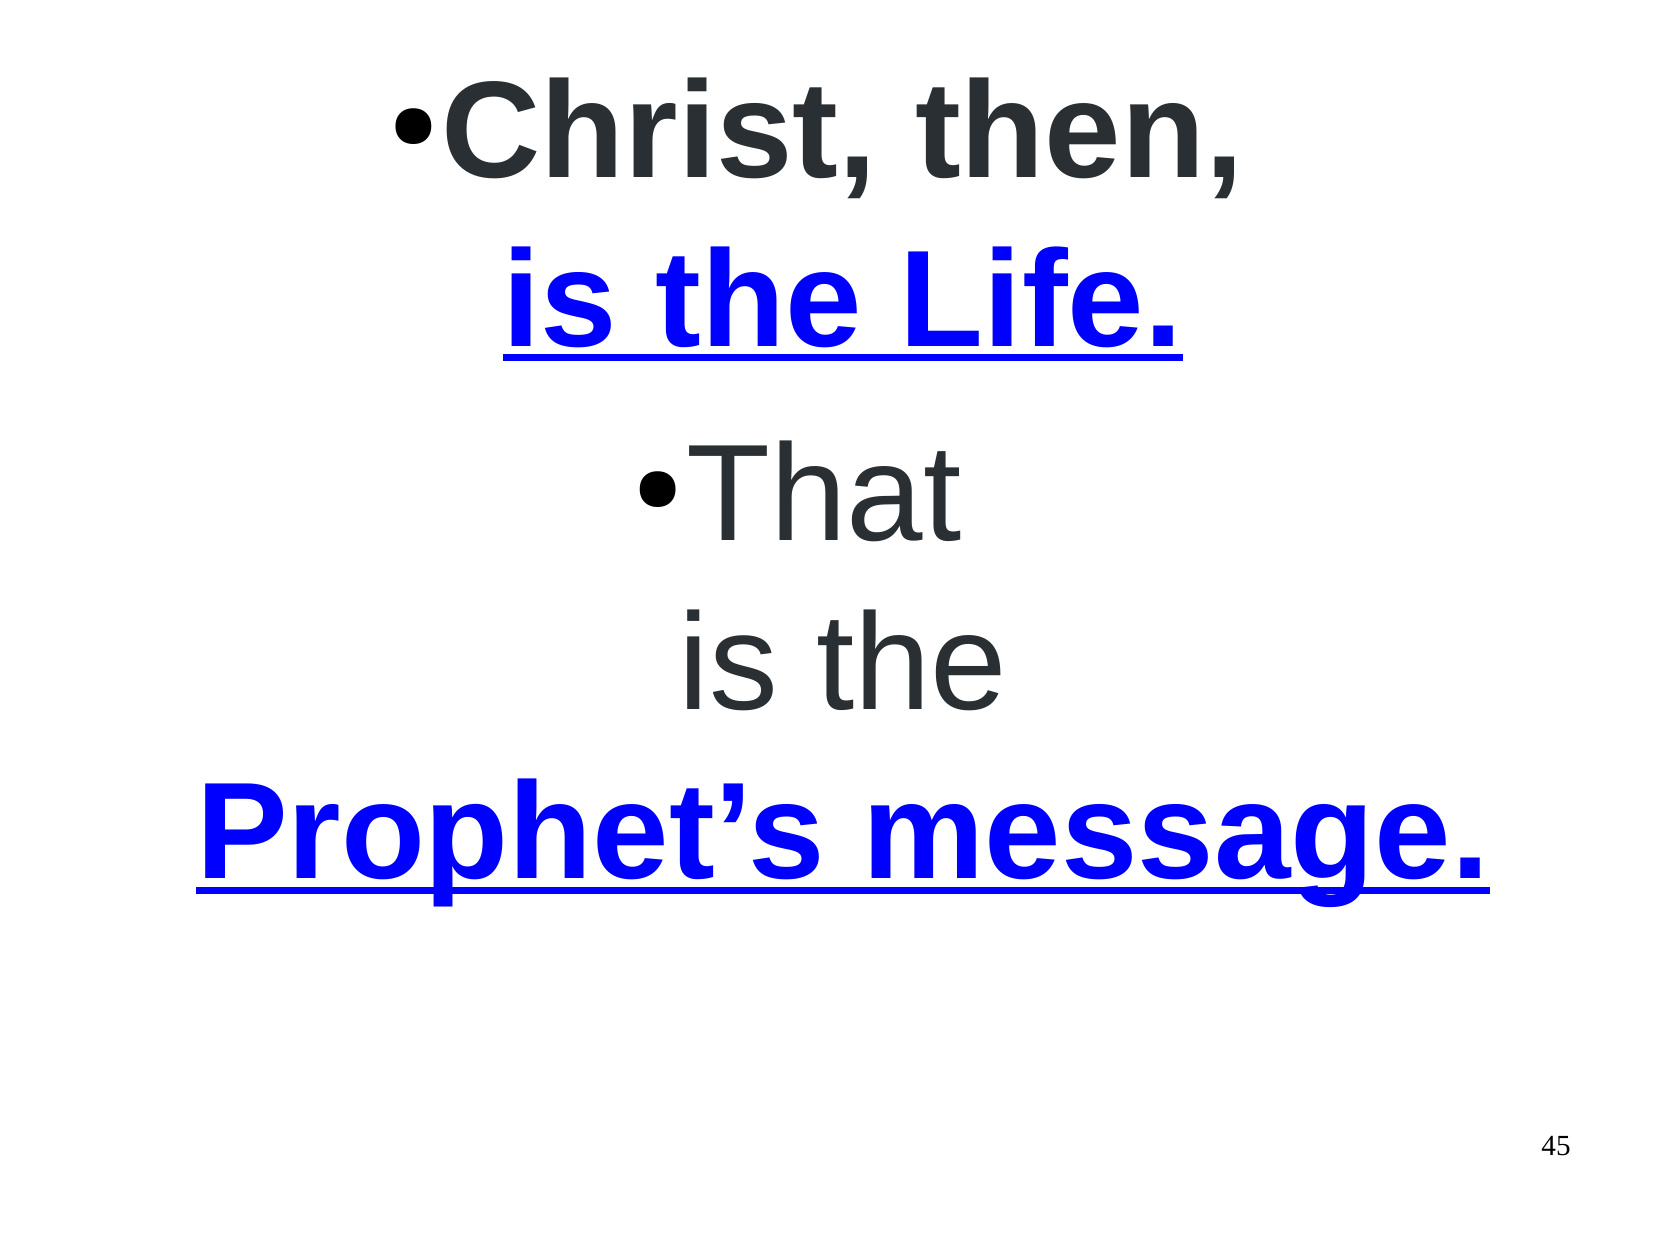

# Christ, then, is the Life.
That
is the
Prophet’s message.
45